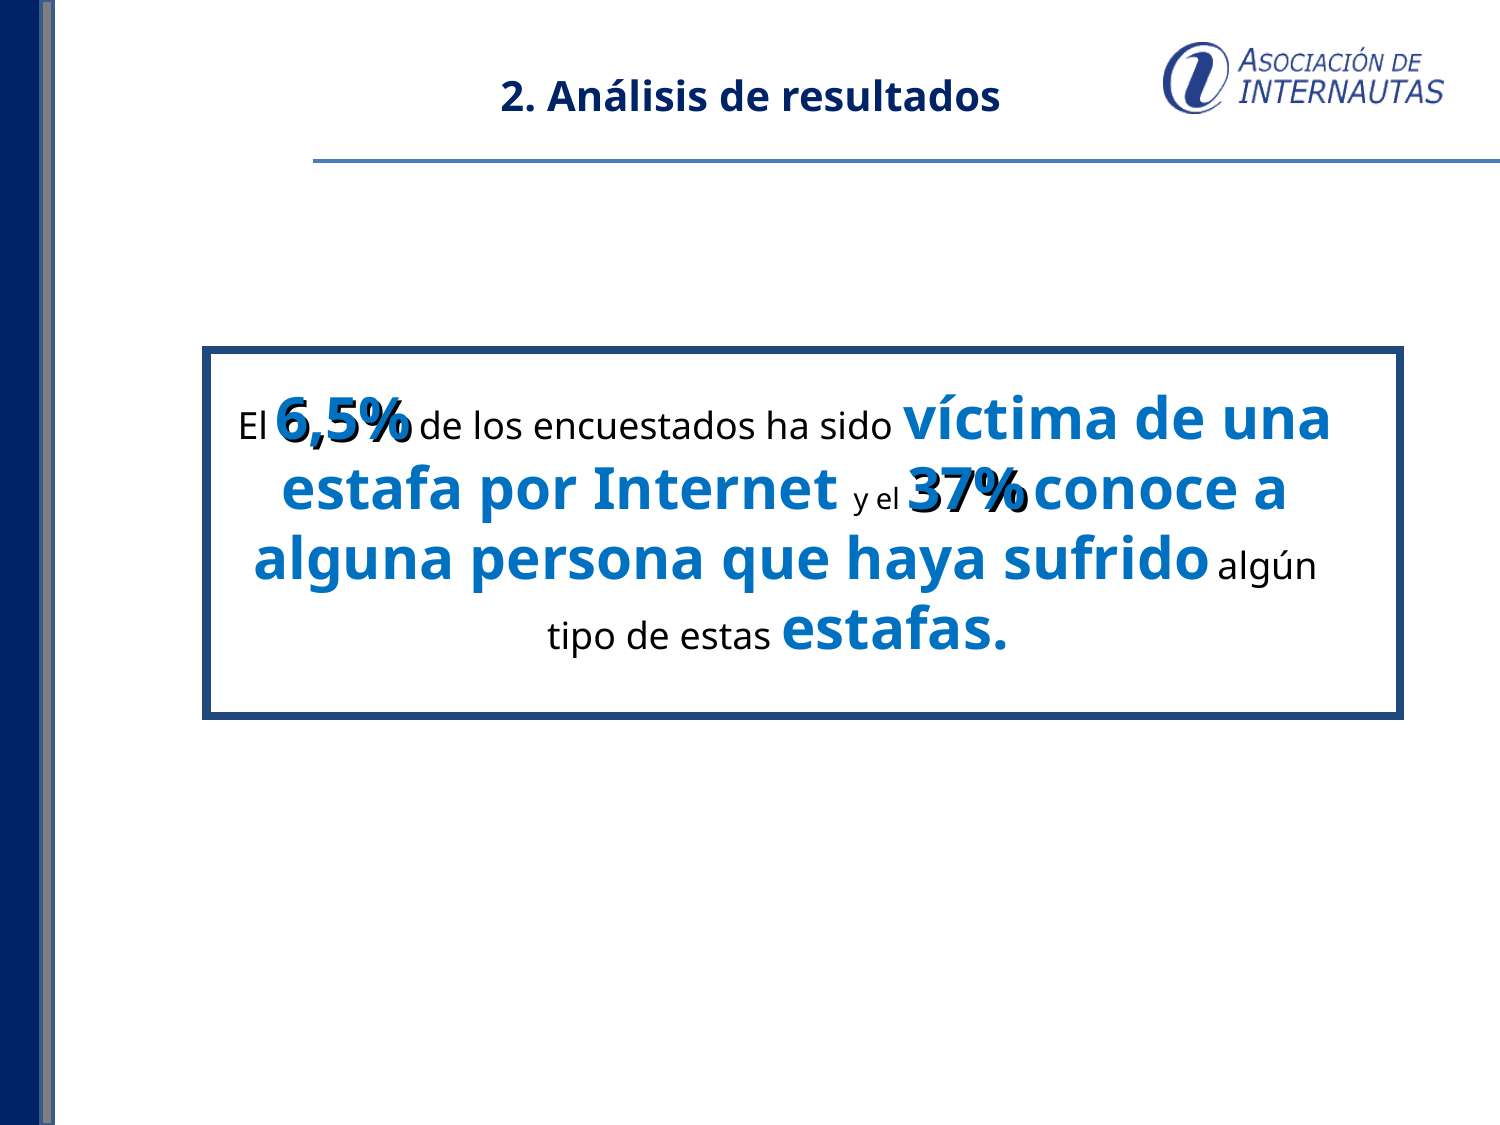

# 2. Análisis de resultados
El 6,5% de los encuestados ha sido víctima de una estafa por Internet y el 37% conoce a alguna persona que haya sufrido algún tipo de estas estafas.